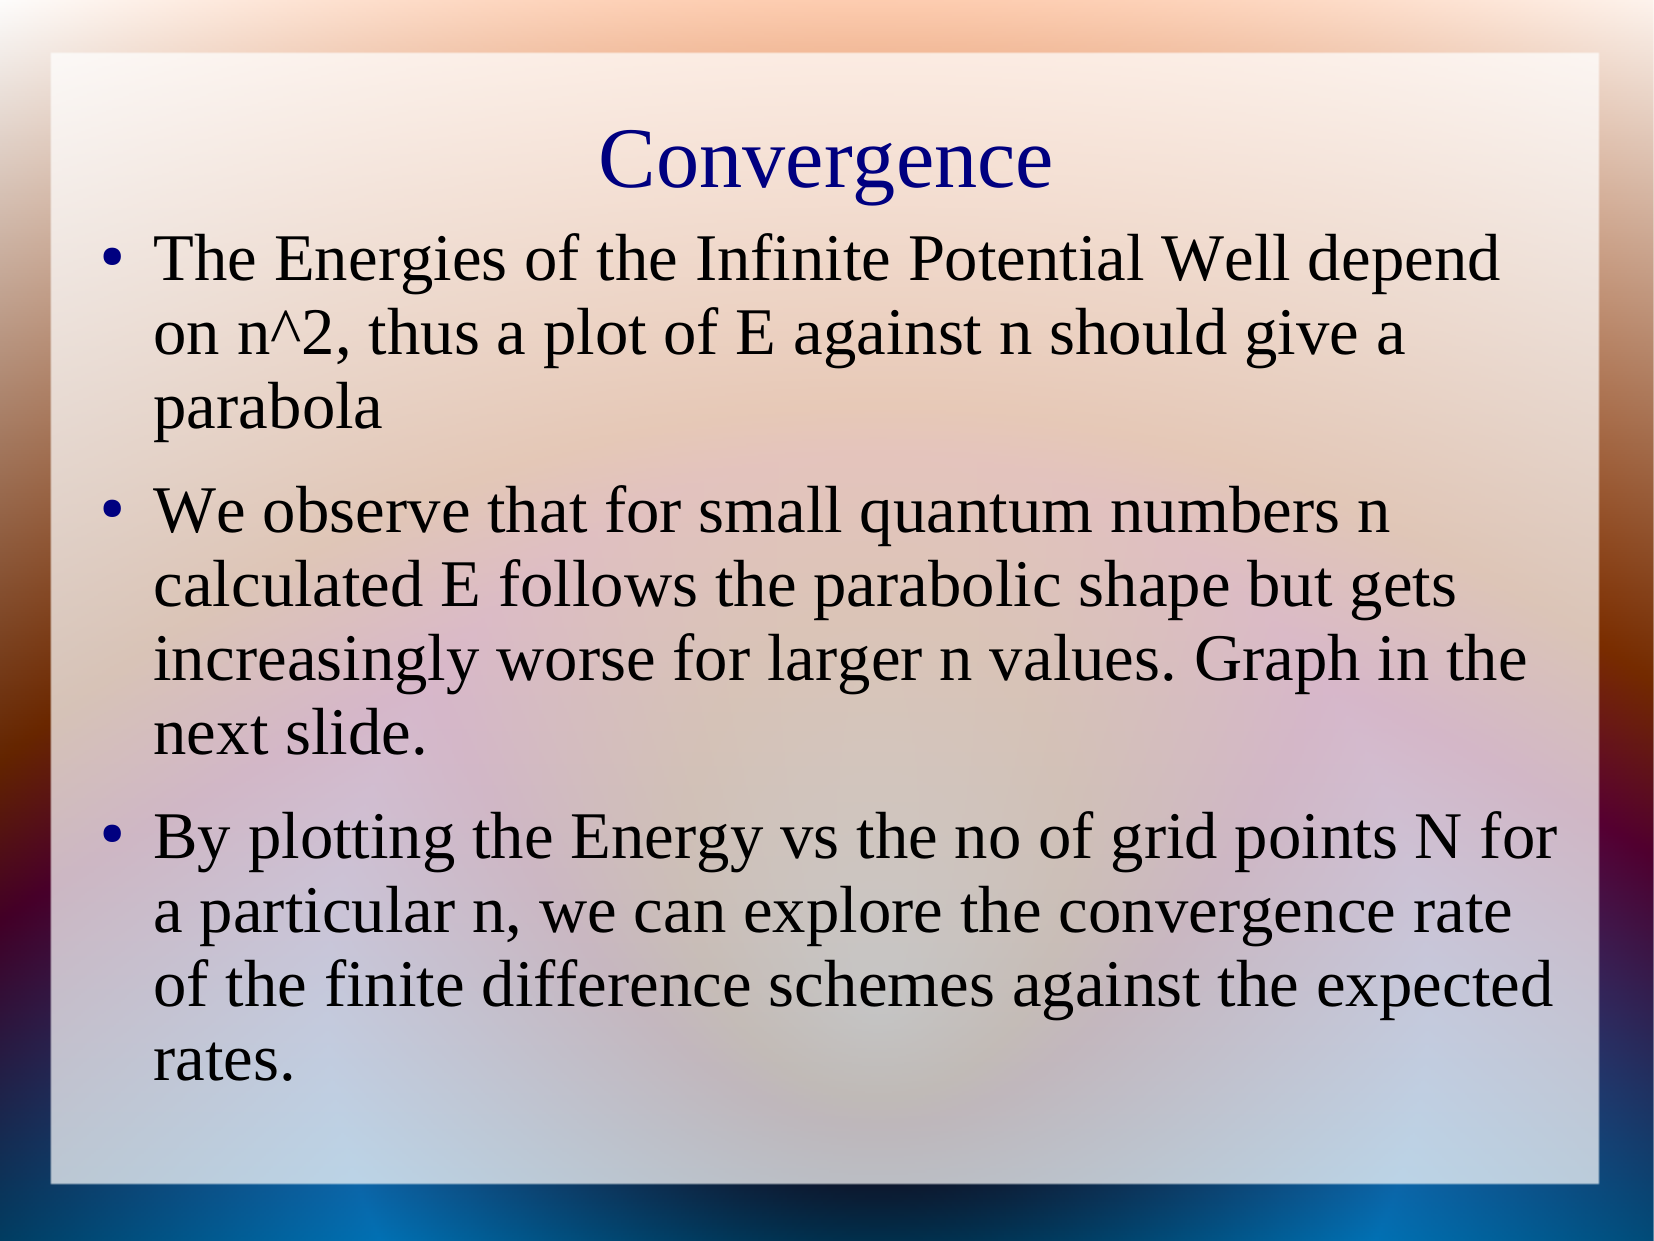

# Convergence
The Energies of the Infinite Potential Well depend on n^2, thus a plot of E against n should give a parabola
We observe that for small quantum numbers n calculated E follows the parabolic shape but gets increasingly worse for larger n values. Graph in the next slide.
By plotting the Energy vs the no of grid points N for a particular n, we can explore the convergence rate of the finite difference schemes against the expected rates.